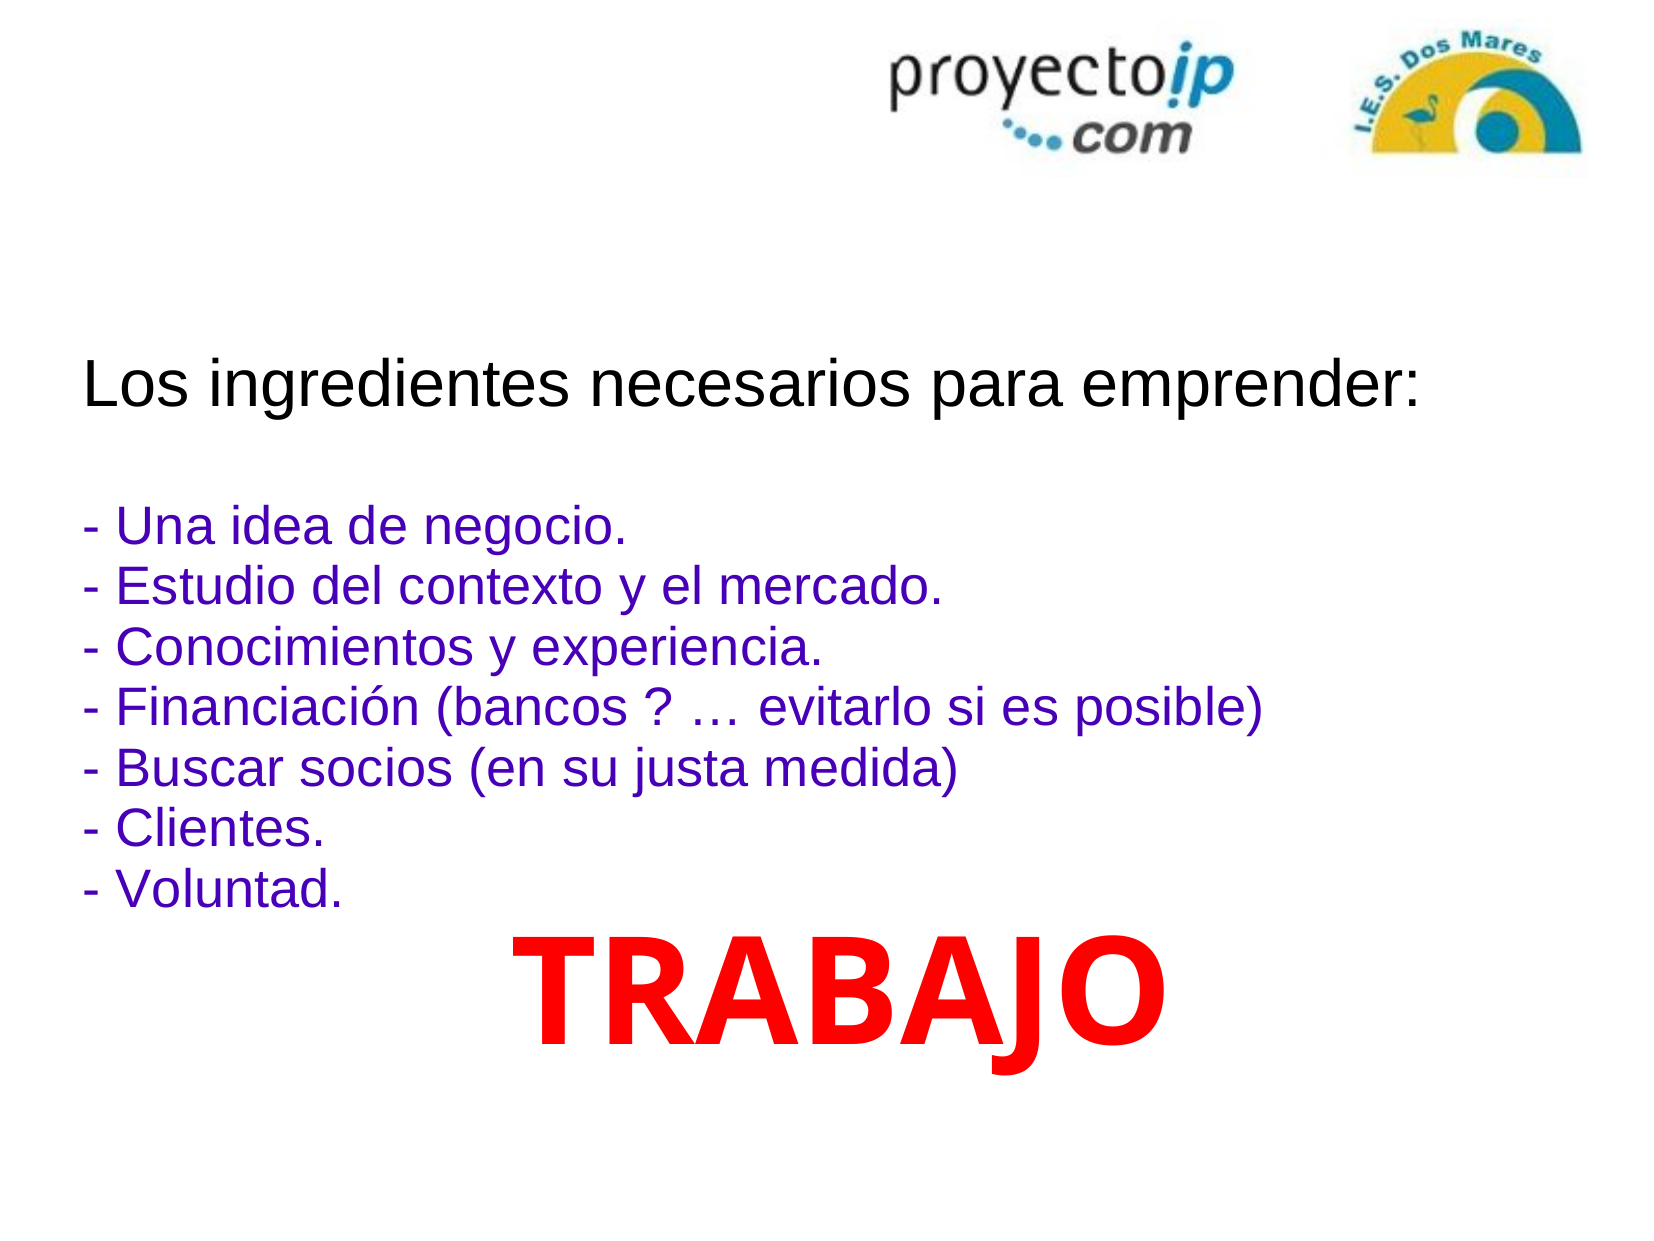

# Los ingredientes necesarios para emprender:
- Una idea de negocio.
- Estudio del contexto y el mercado.
- Conocimientos y experiencia.
- Financiación (bancos ? … evitarlo si es posible)
- Buscar socios (en su justa medida)
- Clientes.
- Voluntad.
TRABAJO